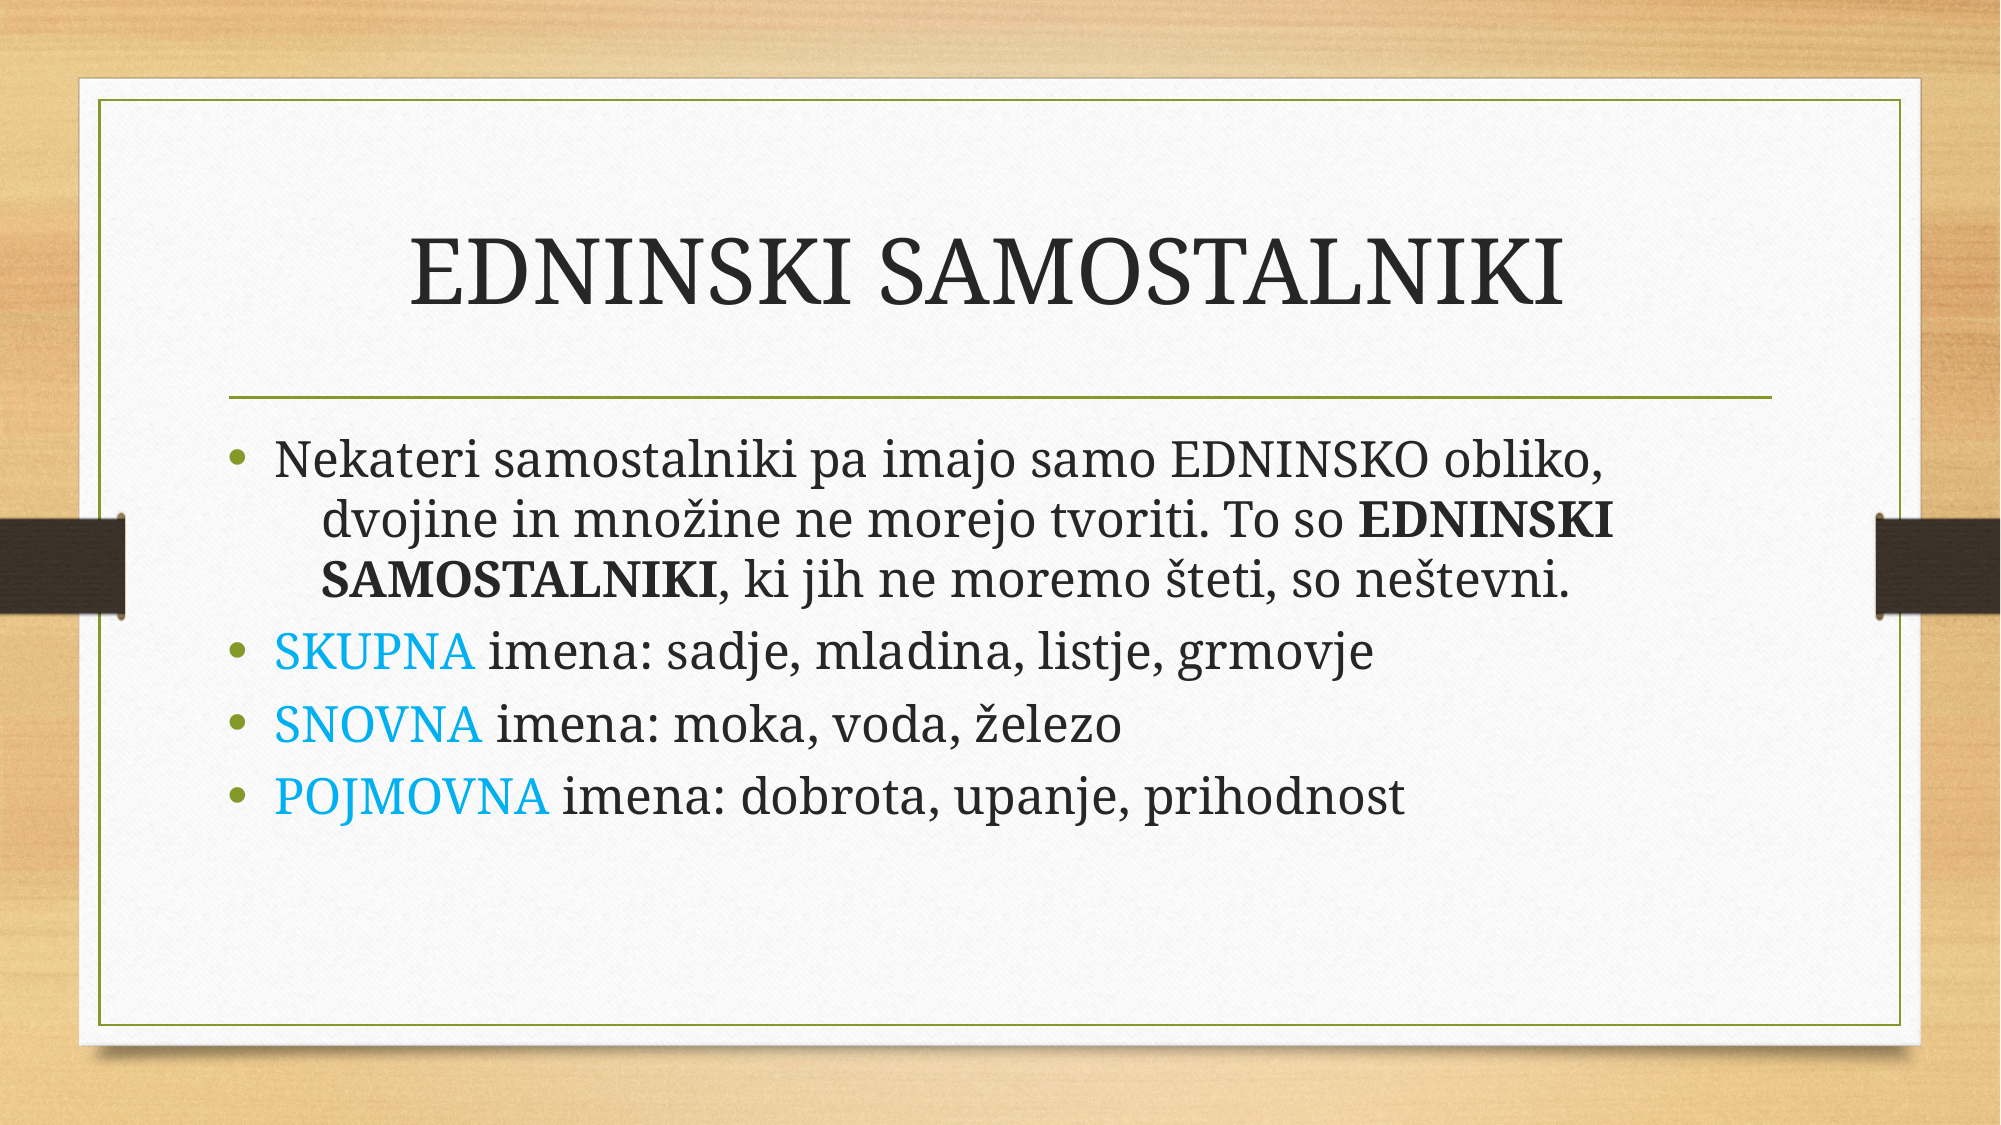

# EDNINSKI SAMOSTALNIKI
Nekateri samostalniki pa imajo samo EDNINSKO obliko, dvojine in množine ne morejo tvoriti. To so EDNINSKI SAMOSTALNIKI, ki jih ne moremo šteti, so neštevni.
SKUPNA imena: sadje, mladina, listje, grmovje
SNOVNA imena: moka, voda, železo
POJMOVNA imena: dobrota, upanje, prihodnost